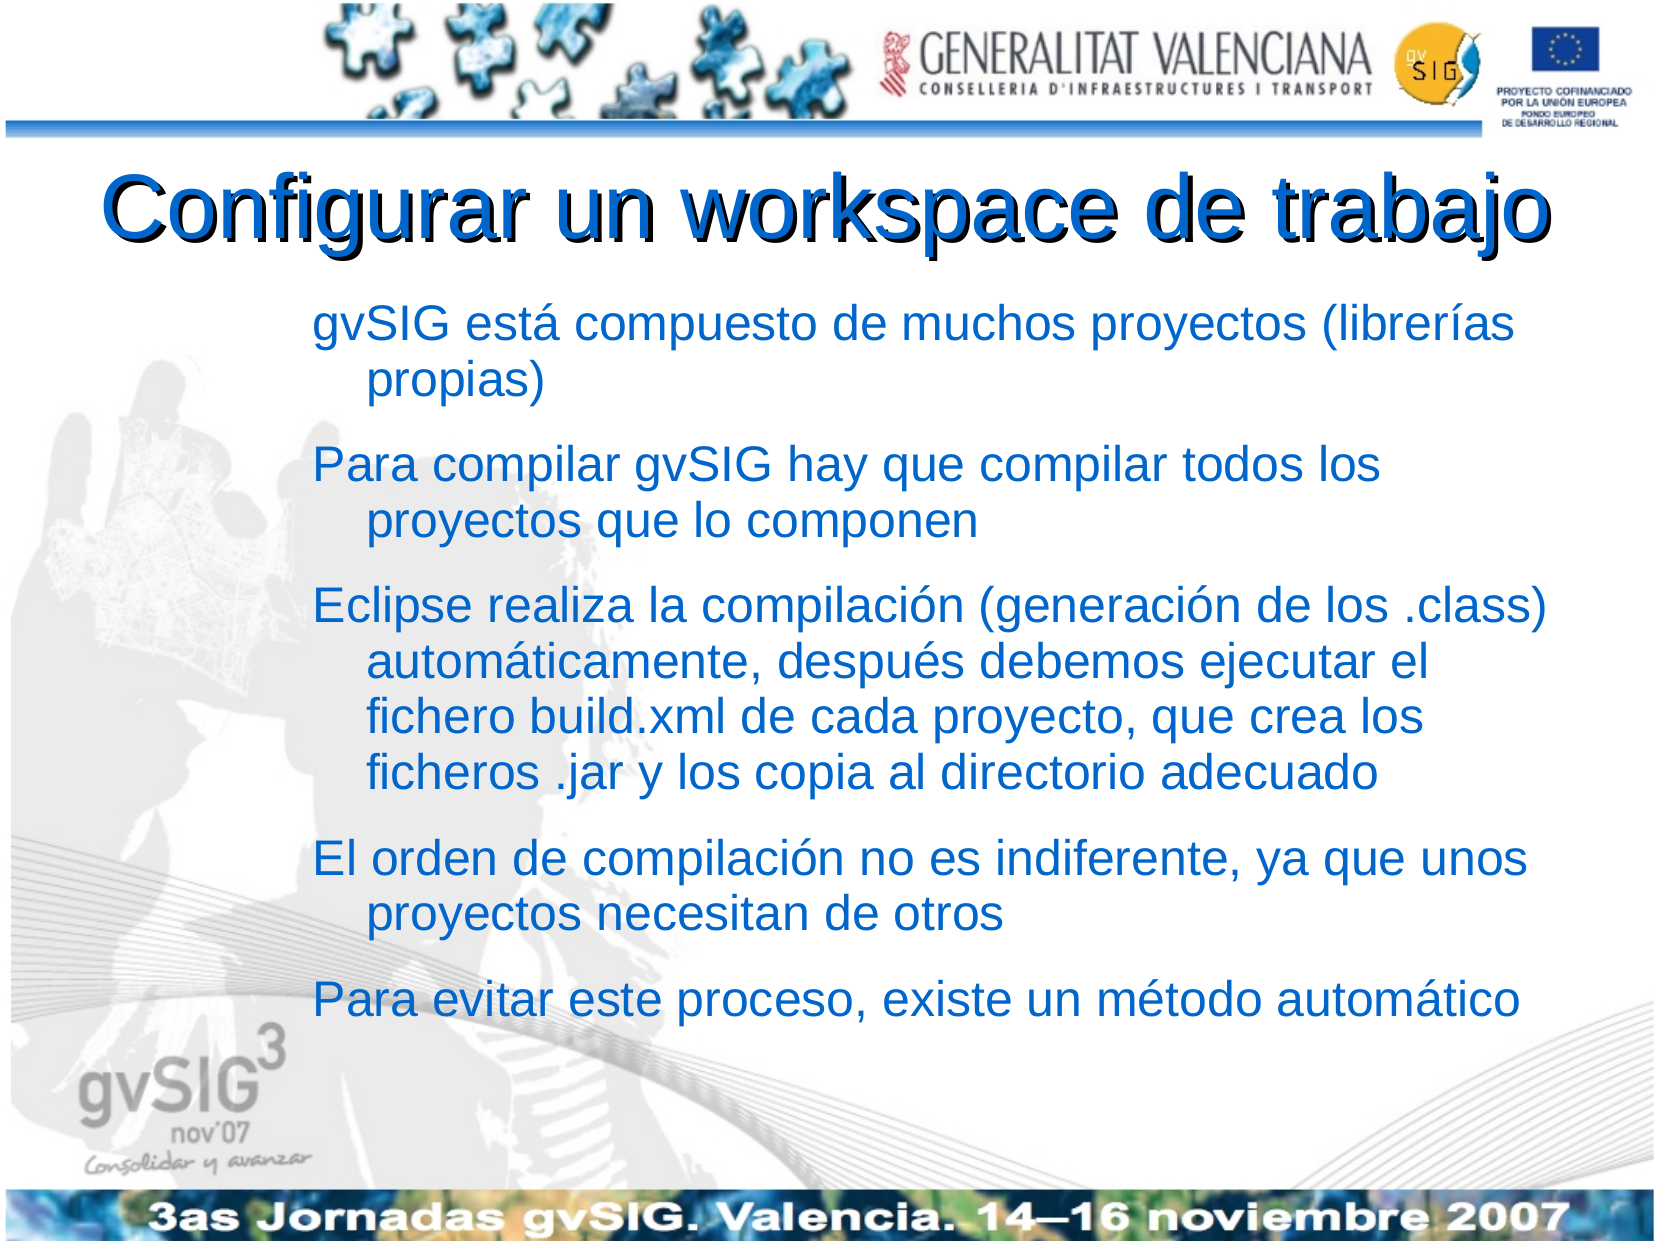

# Configurar un workspace de trabajo
gvSIG está compuesto de muchos proyectos (librerías propias)
Para compilar gvSIG hay que compilar todos los proyectos que lo componen
Eclipse realiza la compilación (generación de los .class) automáticamente, después debemos ejecutar el fichero build.xml de cada proyecto, que crea los ficheros .jar y los copia al directorio adecuado
El orden de compilación no es indiferente, ya que unos proyectos necesitan de otros
Para evitar este proceso, existe un método automático